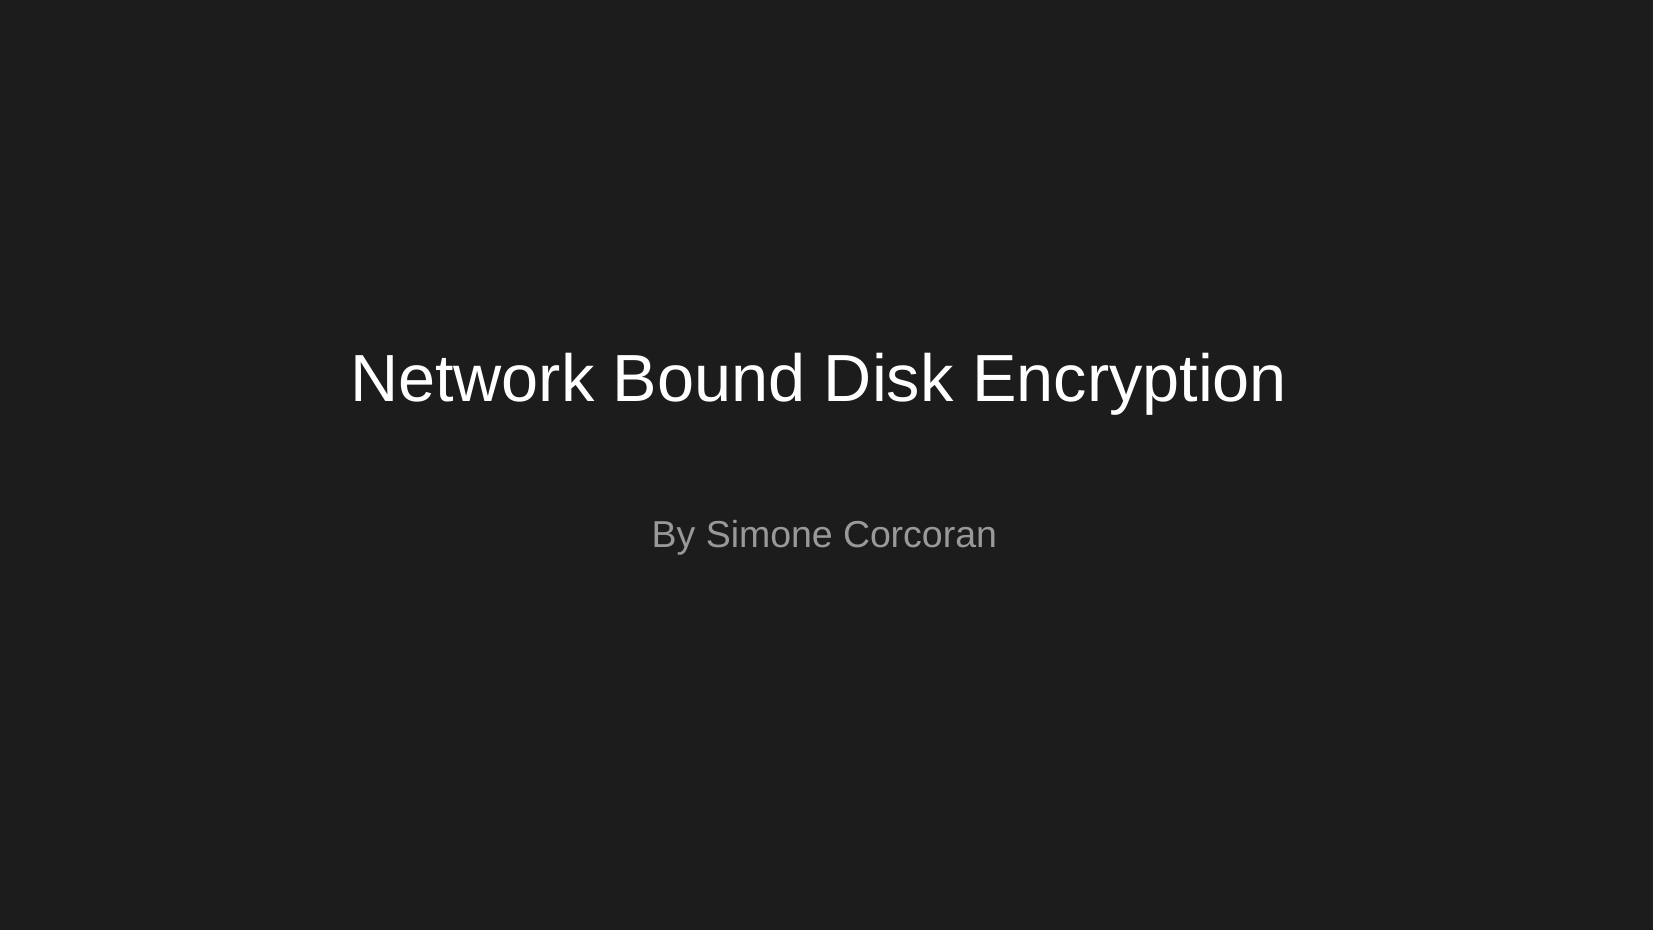

# Network Bound Disk Encryption
By Simone Corcoran